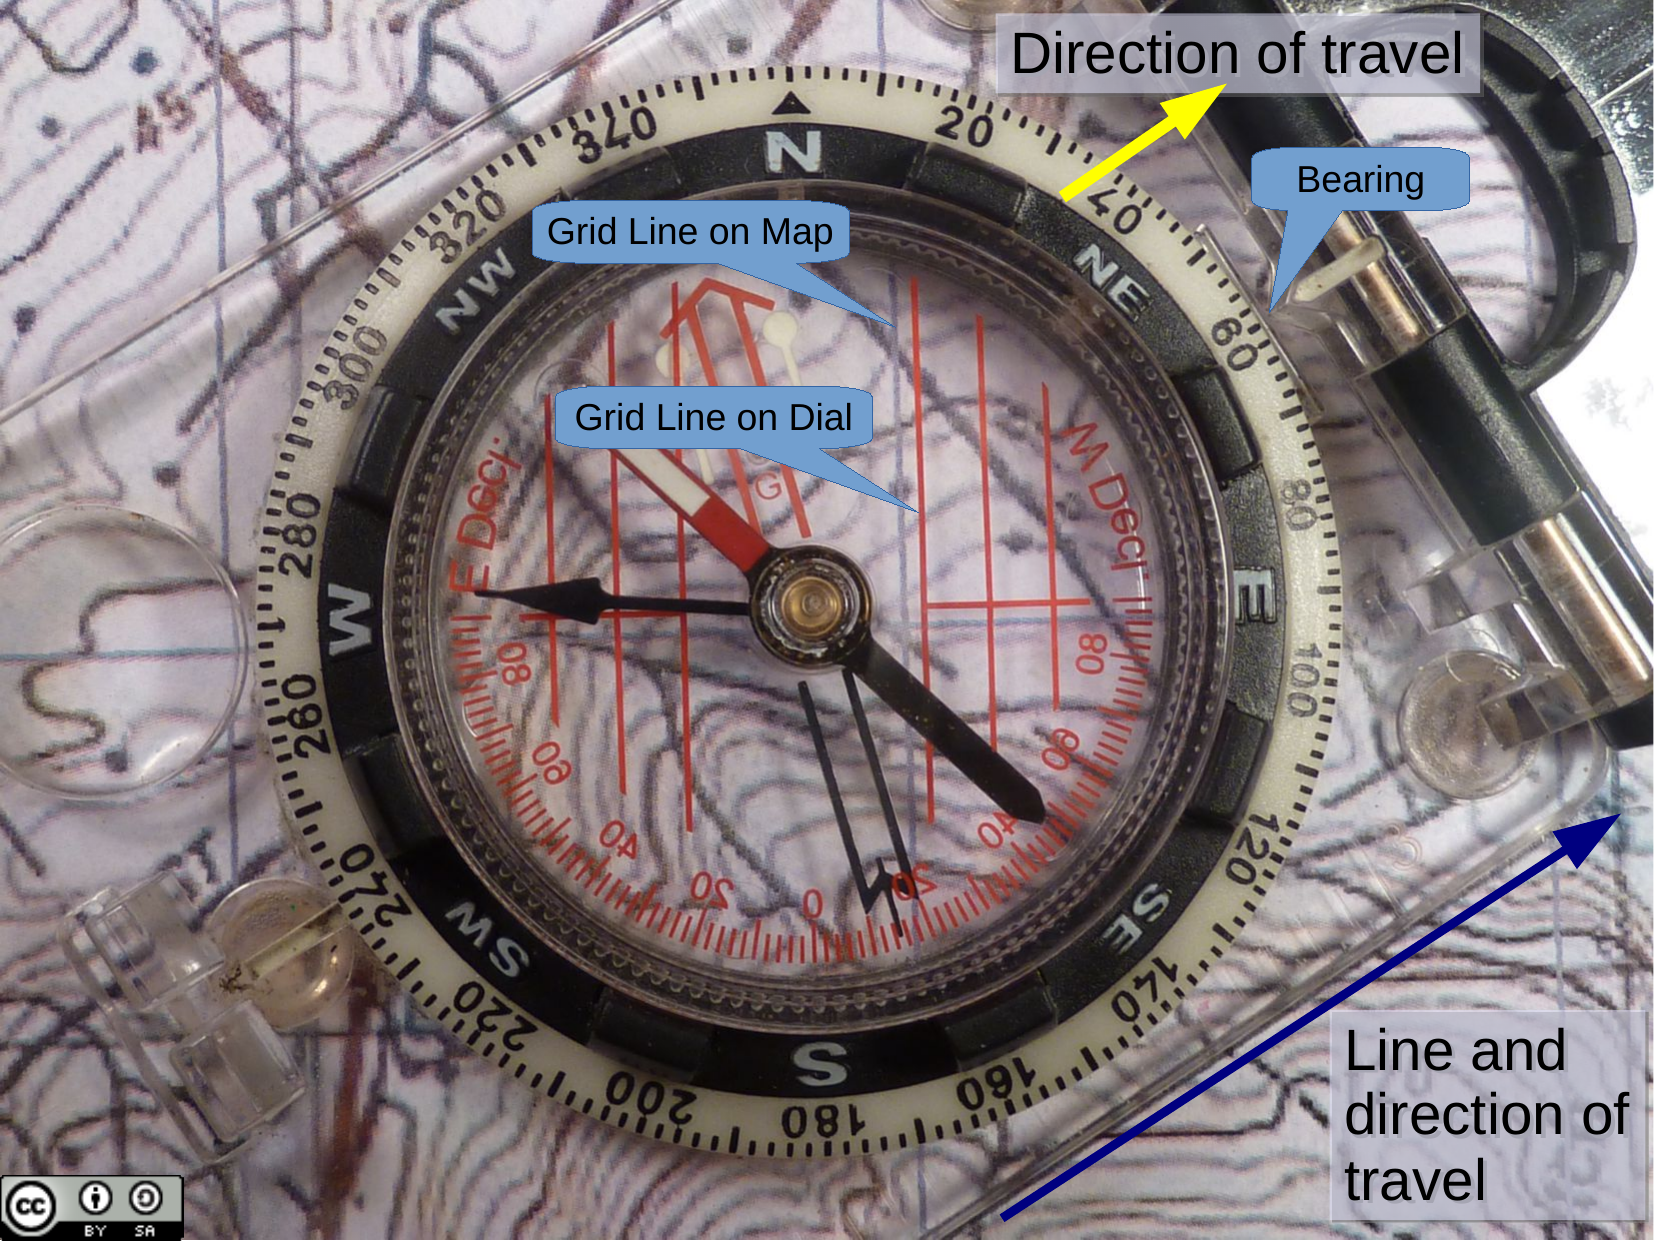

Direction of travel
Bearing
Grid Line on Map
Grid Line on Dial
Line and
direction of
travel